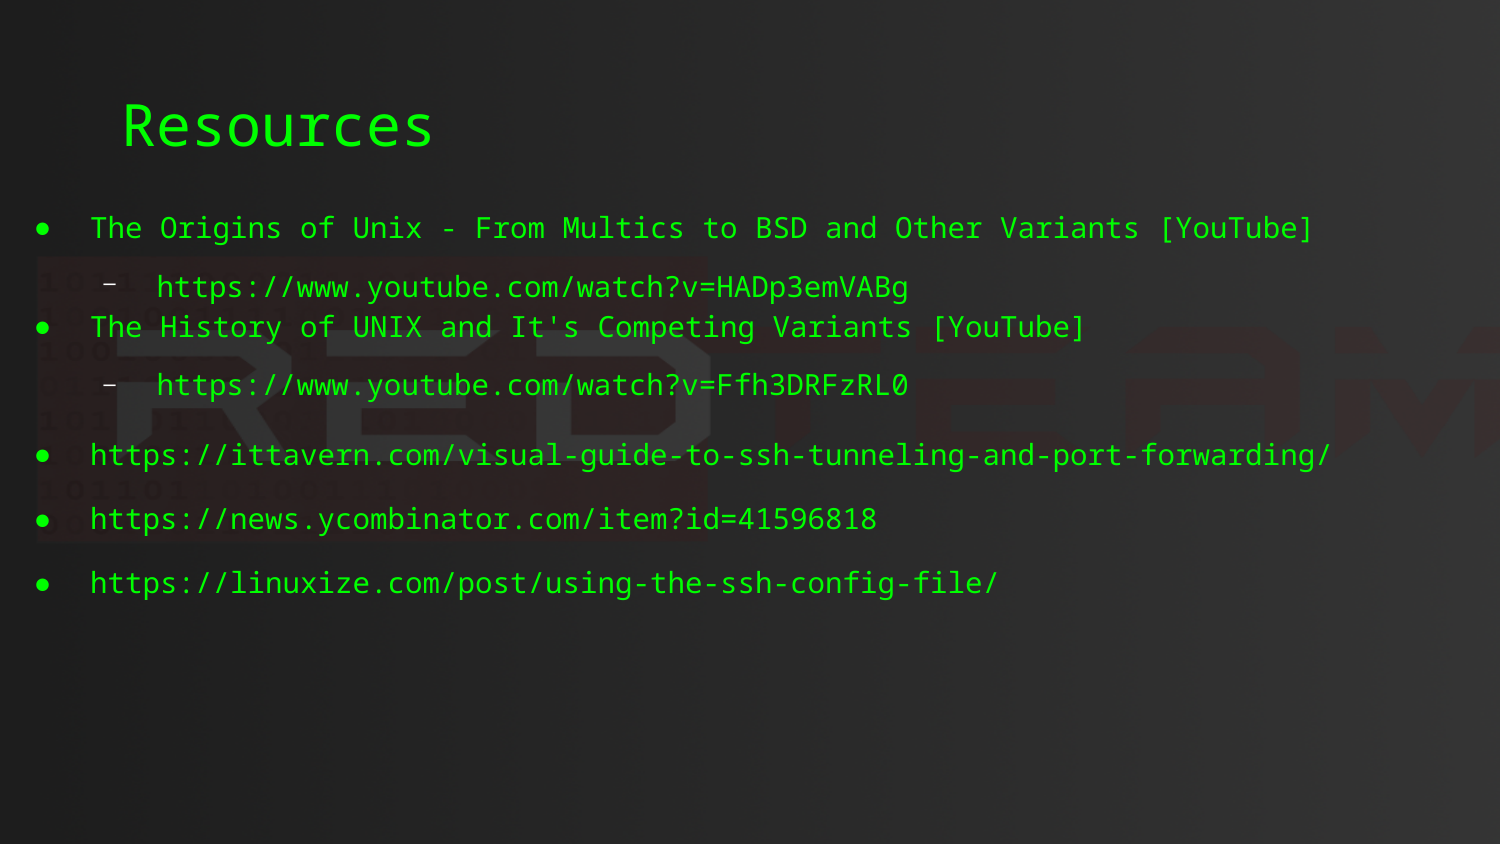

# Resources
The Origins of Unix - From Multics to BSD and Other Variants [YouTube]
https://www.youtube.com/watch?v=HADp3emVABg
The History of UNIX and It's Competing Variants [YouTube]
https://www.youtube.com/watch?v=Ffh3DRFzRL0
https://ittavern.com/visual-guide-to-ssh-tunneling-and-port-forwarding/
https://news.ycombinator.com/item?id=41596818
https://linuxize.com/post/using-the-ssh-config-file/